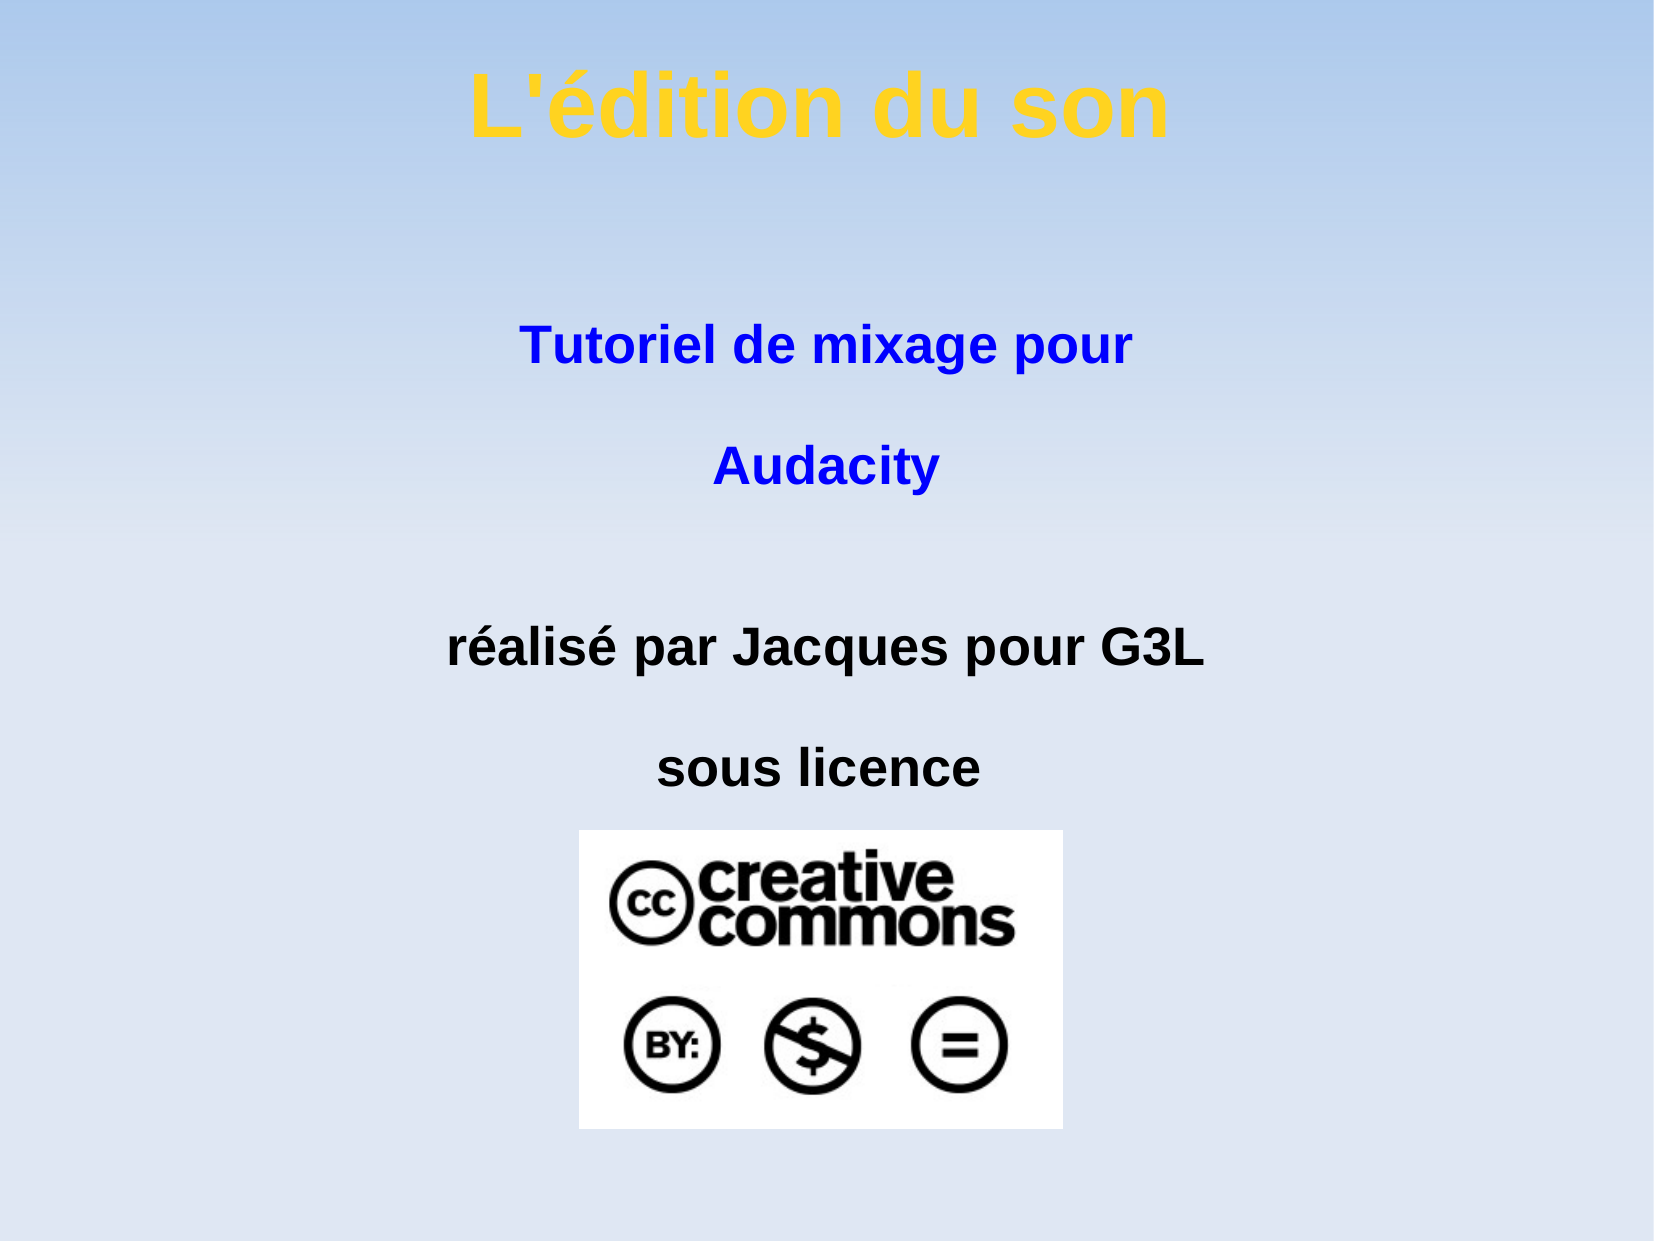

# L'édition du son
Tutoriel de mixage pour
Audacity
réalisé par Jacques pour G3L
sous licence